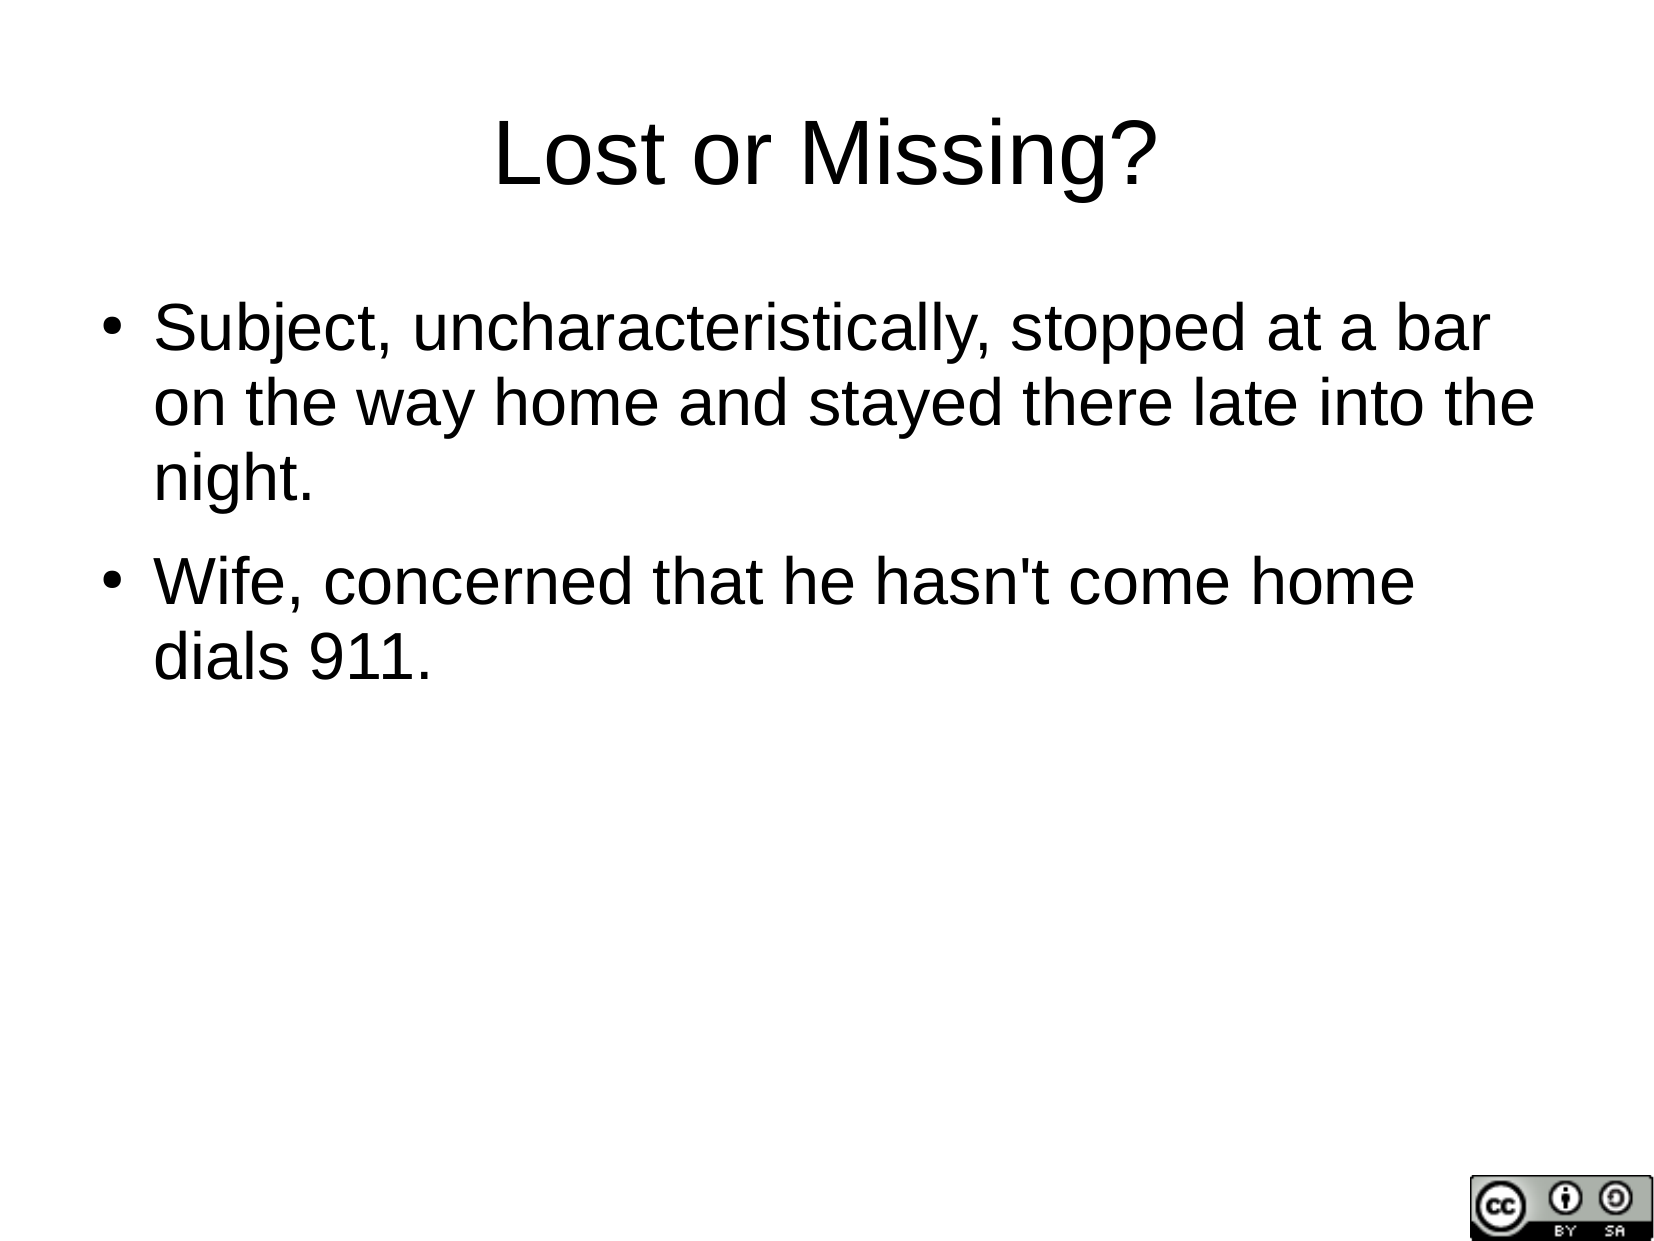

# Lost or Missing?
Subject, uncharacteristically, stopped at a bar on the way home and stayed there late into the night.
Wife, concerned that he hasn't come home dials 911.